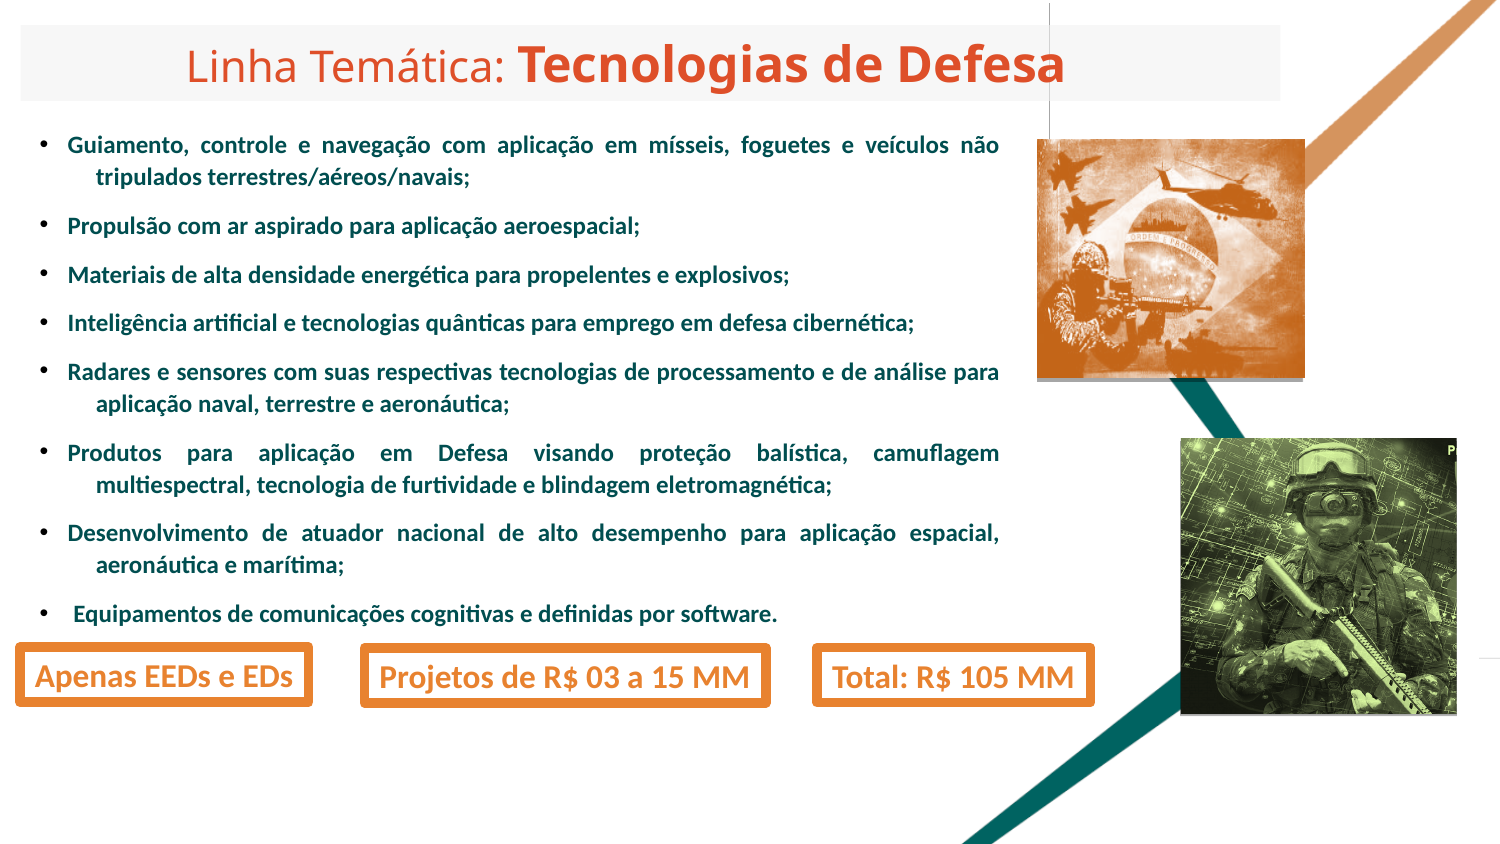

Linha Temática: Tecnologias de Defesa
Guiamento, controle e navegação com aplicação em mísseis, foguetes e veículos não tripulados terrestres/aéreos/navais;
Propulsão com ar aspirado para aplicação aeroespacial;
Materiais de alta densidade energética para propelentes e explosivos;
Inteligência artificial e tecnologias quânticas para emprego em defesa cibernética;
Radares e sensores com suas respectivas tecnologias de processamento e de análise para aplicação naval, terrestre e aeronáutica;
Produtos para aplicação em Defesa visando proteção balística, camuflagem multiespectral, tecnologia de furtividade e blindagem eletromagnética;
Desenvolvimento de atuador nacional de alto desempenho para aplicação espacial, aeronáutica e marítima;
 Equipamentos de comunicações cognitivas e definidas por software.
Apenas EEDs e EDs
Total: R$ 105 MM
Projetos de R$ 03 a 15 MM